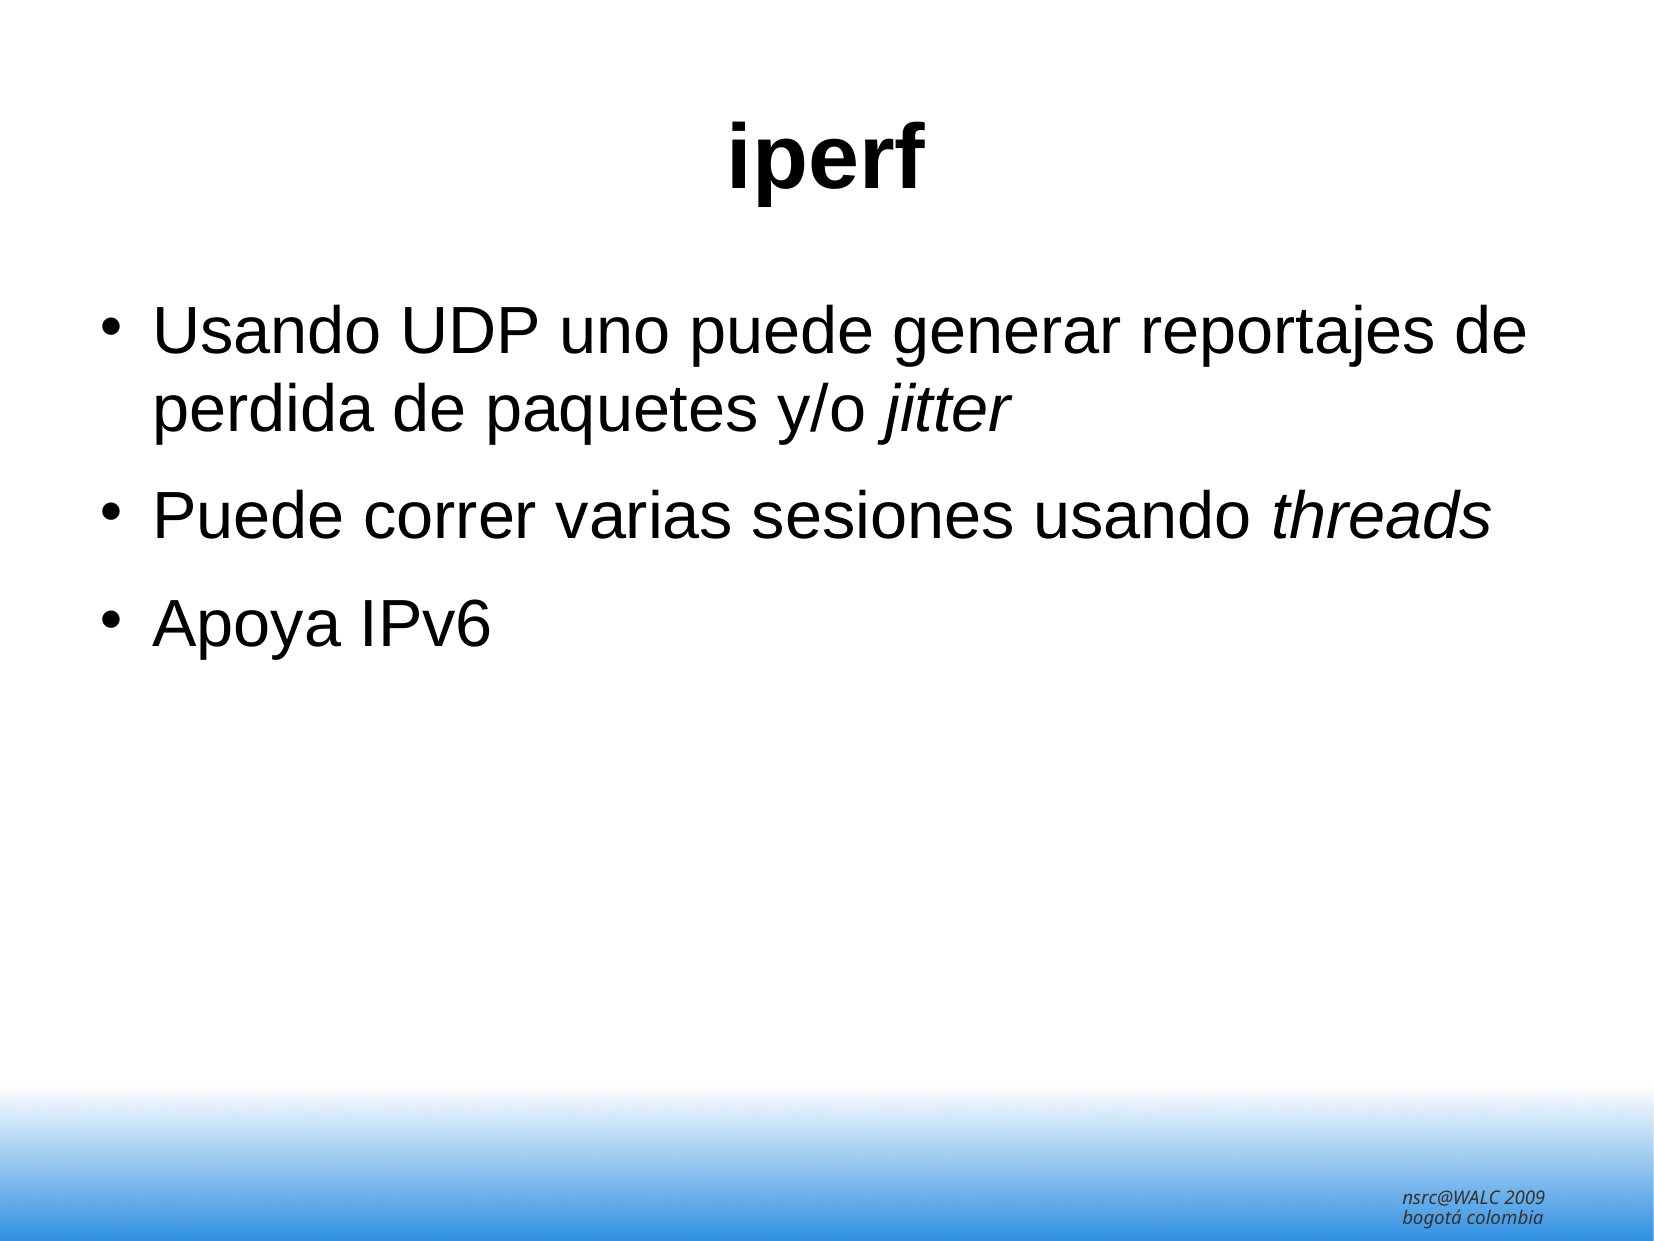

# iperf
Usando UDP uno puede generar reportajes de perdida de paquetes y/o jitter
Puede correr varias sesiones usando threads
Apoya IPv6